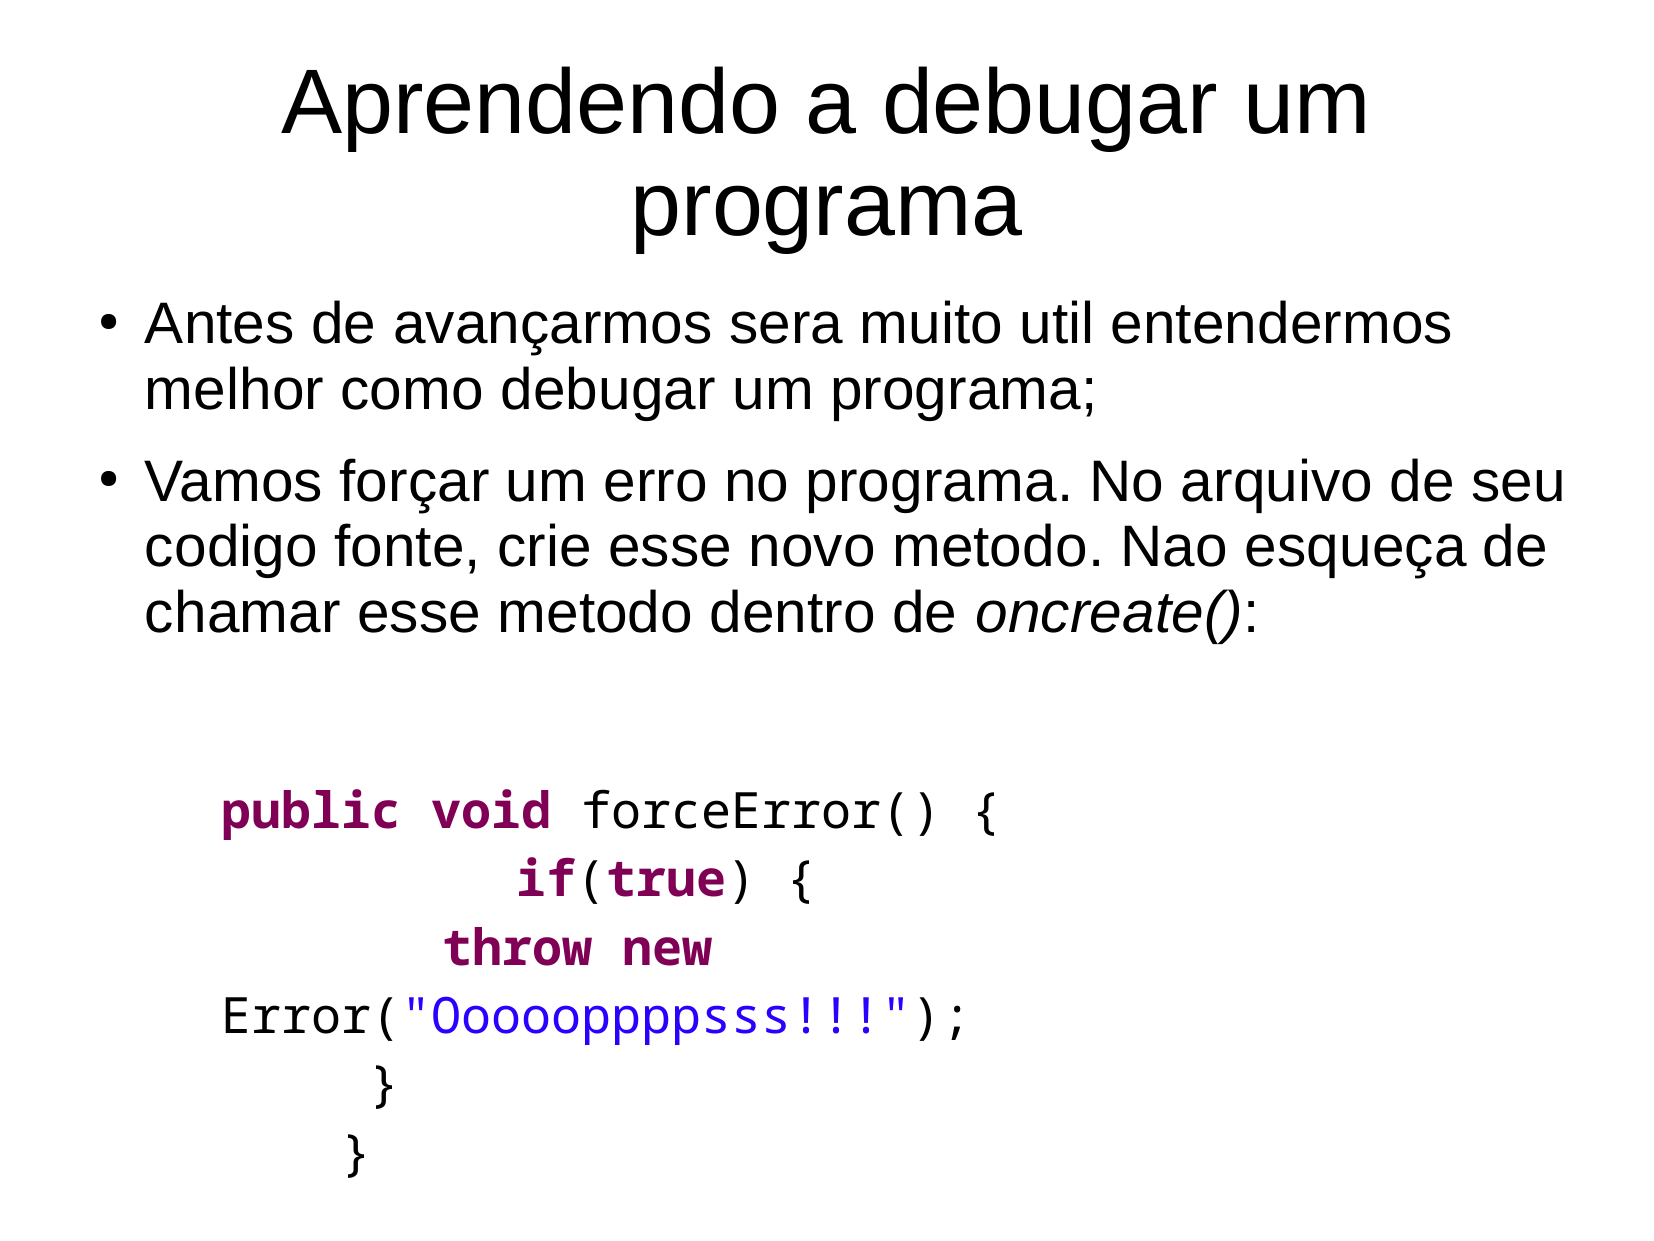

# Aprendendo a debugar um programa
Antes de avançarmos sera muito util entendermos melhor como debugar um programa;
Vamos forçar um erro no programa. No arquivo de seu codigo fonte, crie esse novo metodo. Nao esqueça de chamar esse metodo dentro de oncreate():
public void forceError() {
 	if(true) {
 		throw new Error("Oooooppppsss!!!");
 	}
 }